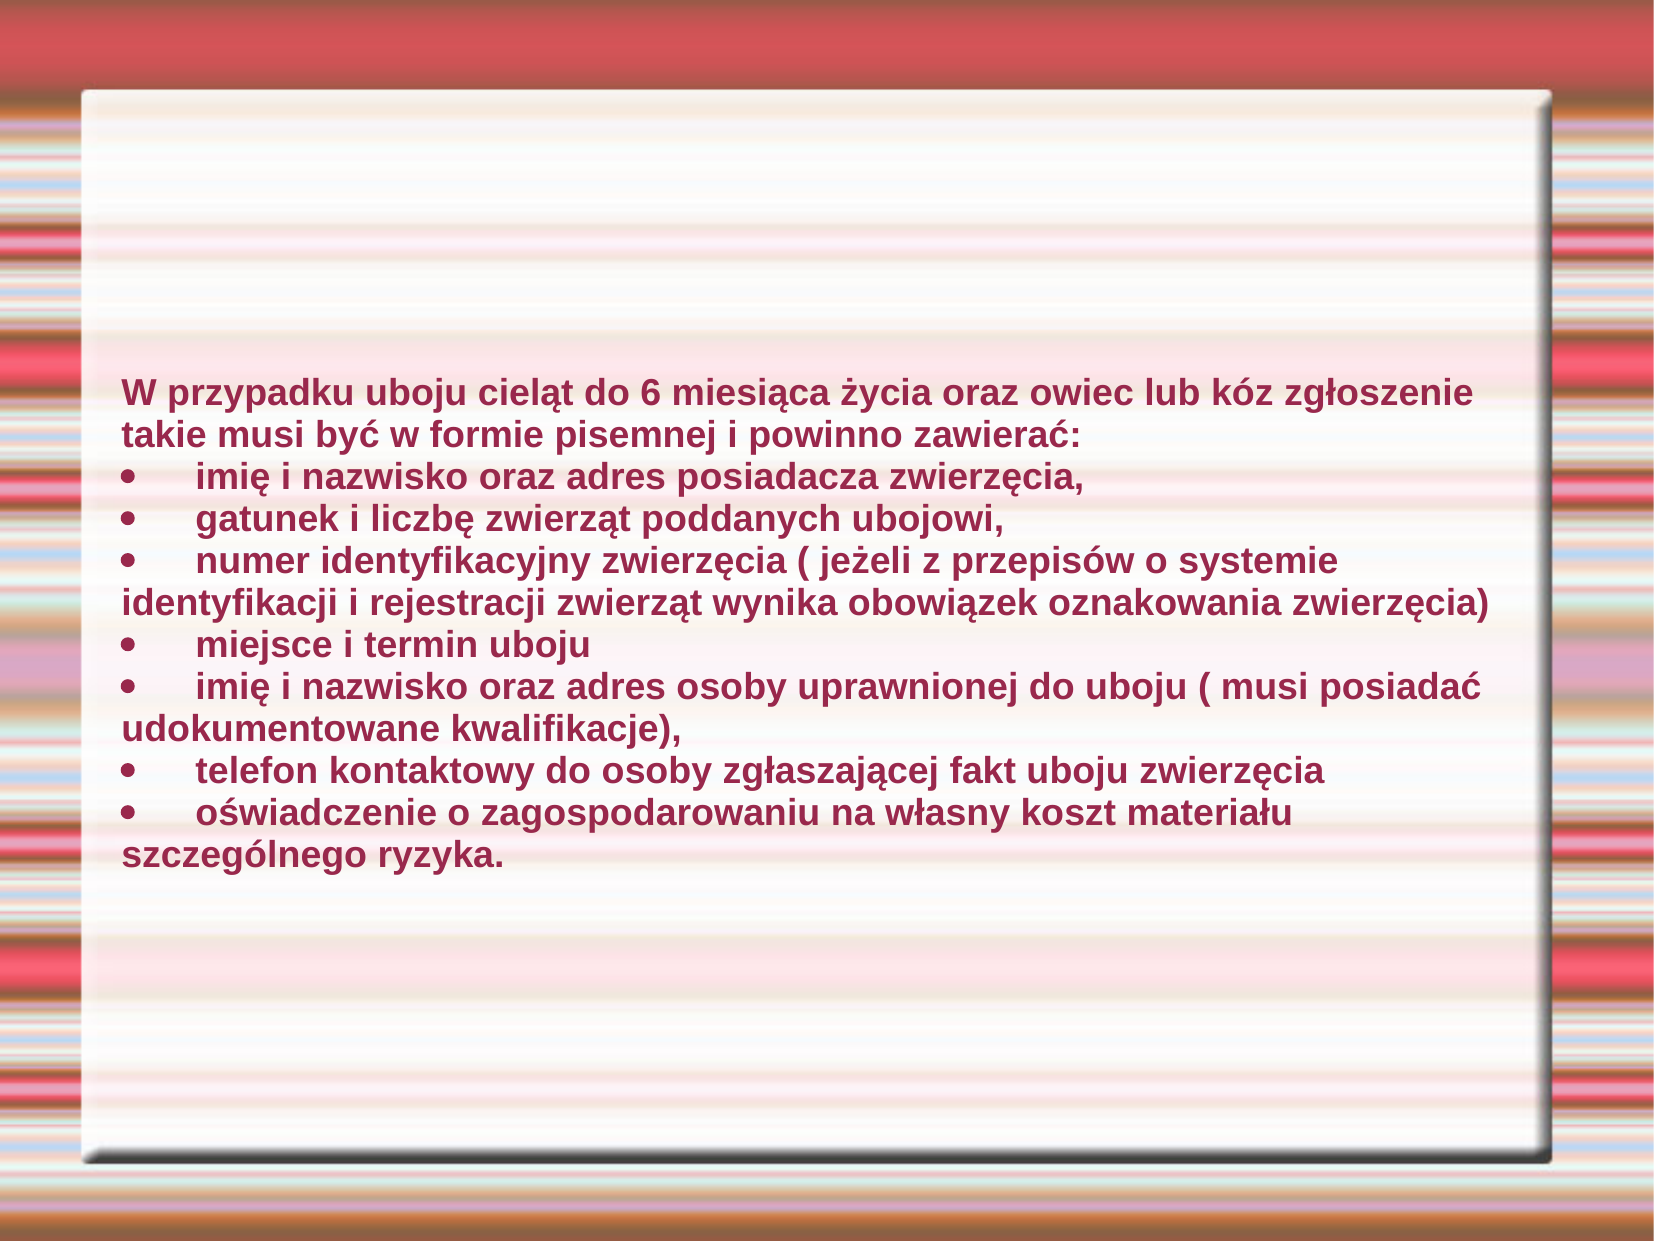

# W przypadku uboju cieląt do 6 miesiąca życia oraz owiec lub kóz zgłoszenie takie musi być w formie pisemnej i powinno zawierać:
·	imię i nazwisko oraz adres posiadacza zwierzęcia,
·	gatunek i liczbę zwierząt poddanych ubojowi,
·	numer identyfikacyjny zwierzęcia ( jeżeli z przepisów o systemie identyfikacji i rejestracji zwierząt wynika obowiązek oznakowania zwierzęcia)
·	miejsce i termin uboju
·	imię i nazwisko oraz adres osoby uprawnionej do uboju ( musi posiadać udokumentowane kwalifikacje),
·	telefon kontaktowy do osoby zgłaszającej fakt uboju zwierzęcia
·	oświadczenie o zagospodarowaniu na własny koszt materiału szczególnego ryzyka.